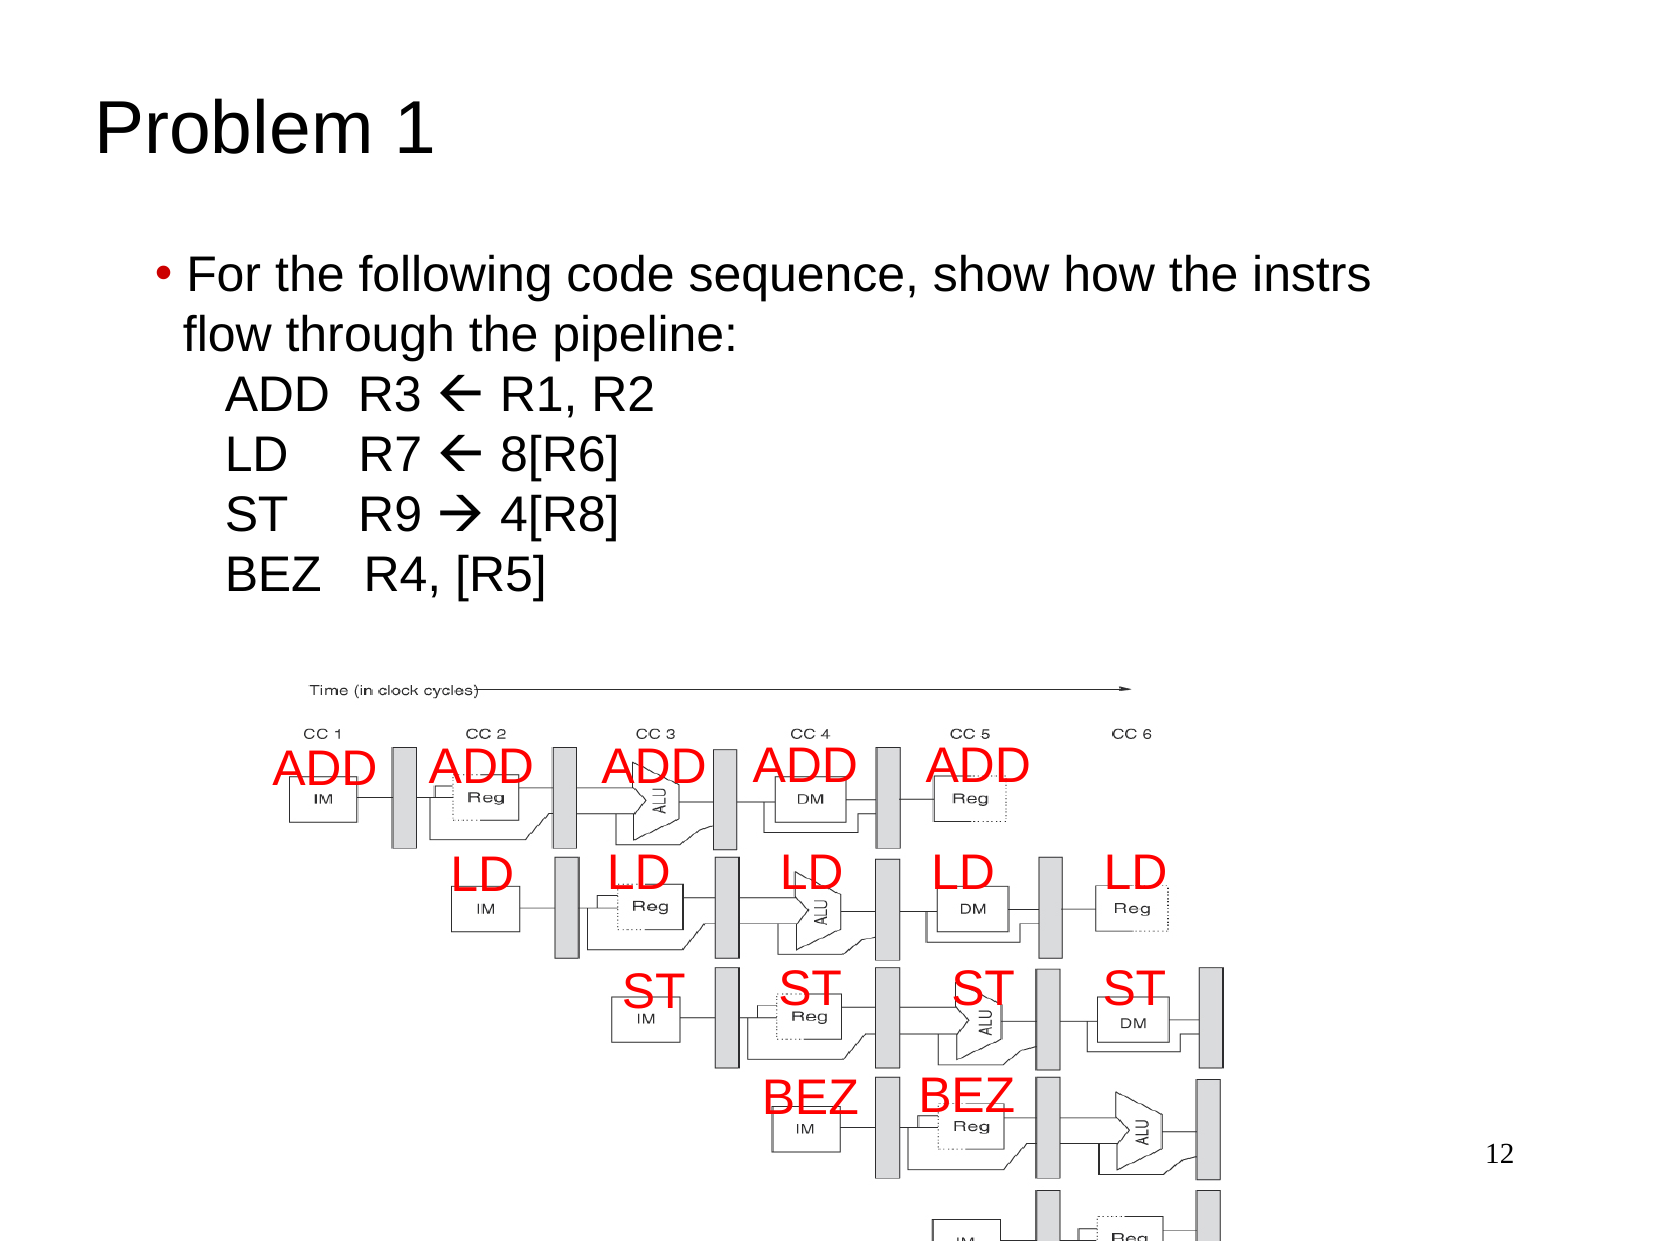

Problem 1
 For the following code sequence, show how the instrs
 flow through the pipeline:
 ADD R3  R1, R2
 LD R7  8[R6]
 ST R9  4[R8]
 BEZ R4, [R5]
ADD
ADD
ADD
ADD
ADD
LD
LD
LD
LD
LD
ST
ST
ST
ST
BEZ
BEZ